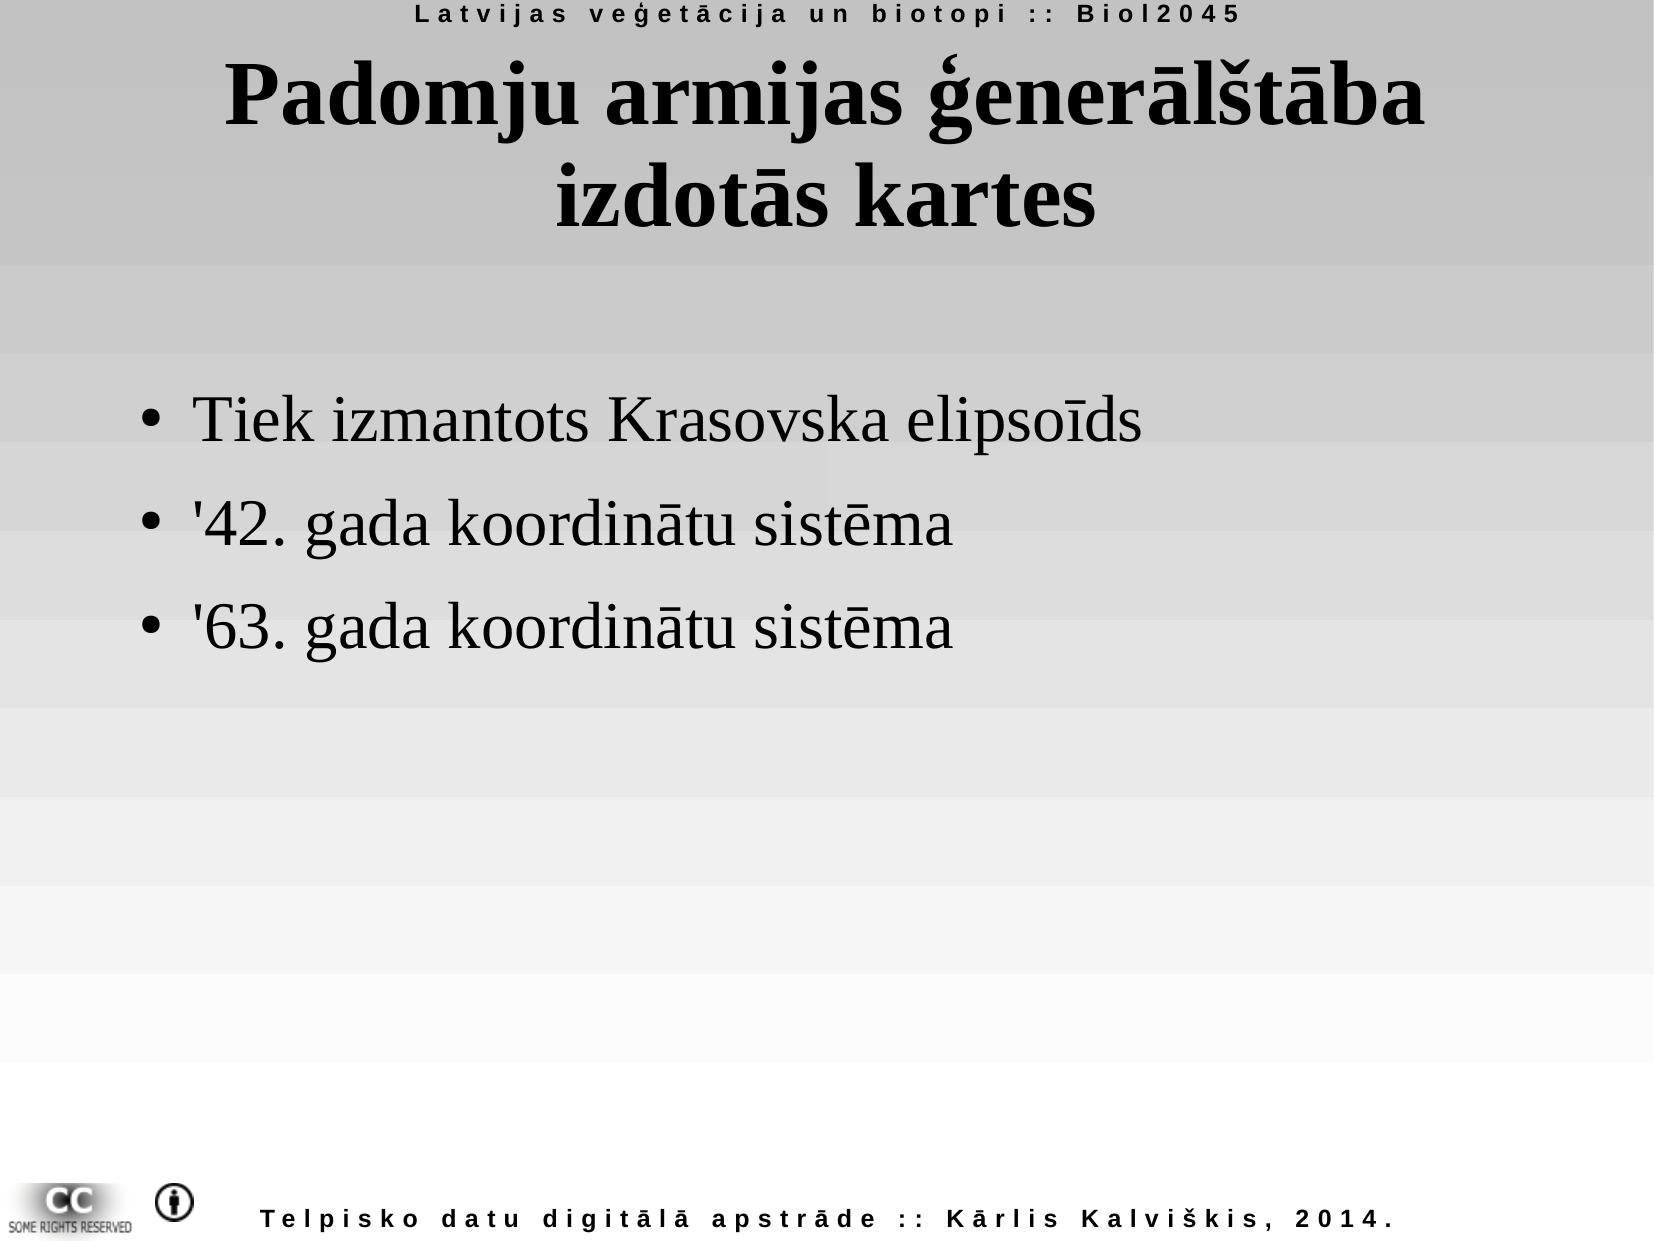

# Padomju armijas ģenerālštāba izdotās kartes
Tiek izmantots Krasovska elipsoīds
'42. gada koordinātu sistēma
'63. gada koordinātu sistēma